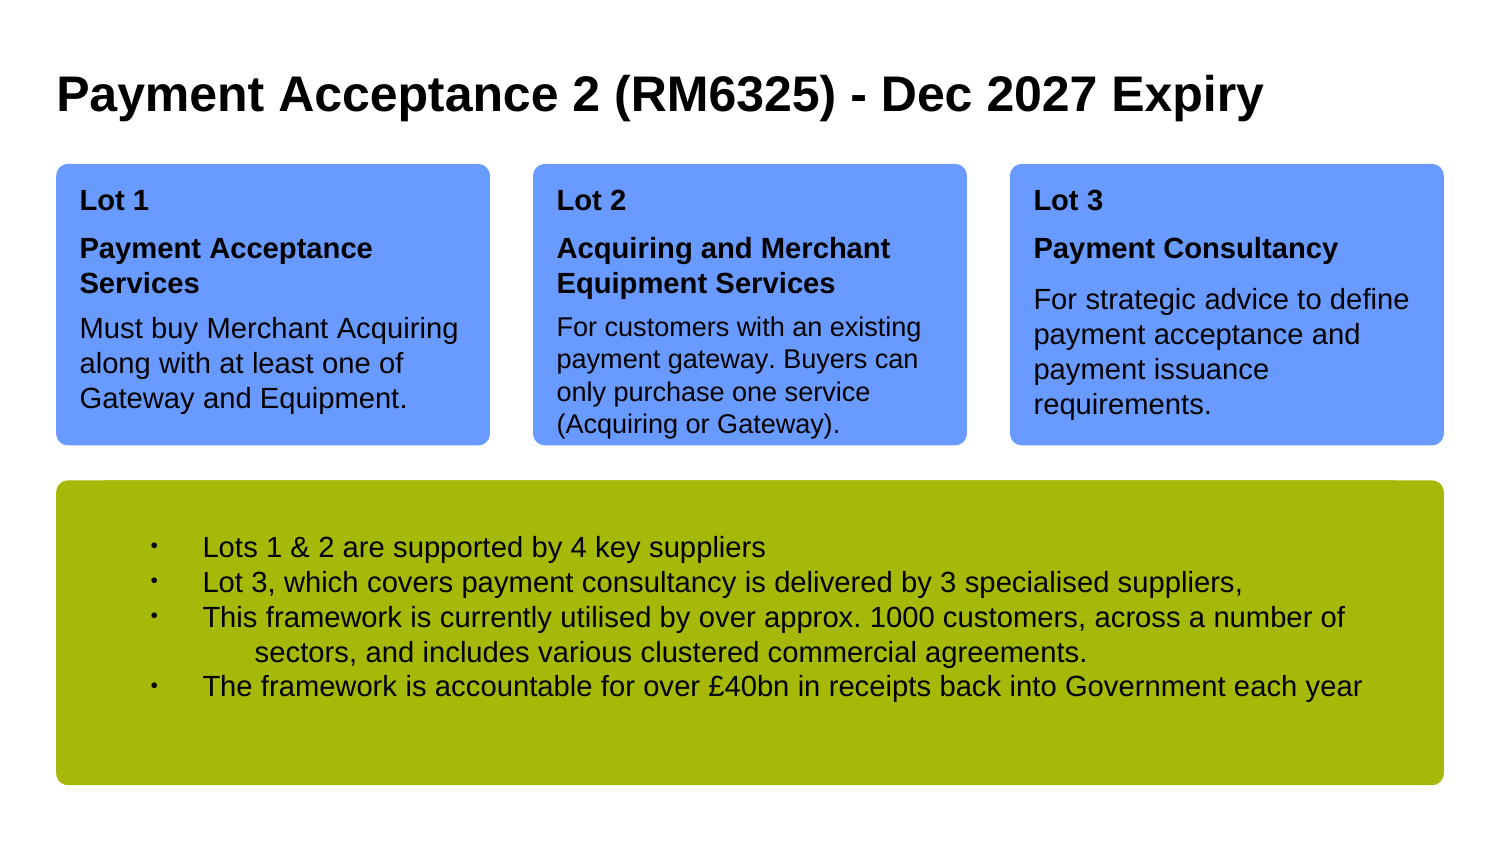

# Payment Acceptance 2 (RM6325) - Dec 2027 Expiry
Lot 1
Payment Acceptance Services
Must buy Merchant Acquiring along with at least one of Gateway and Equipment.
Lot 2
Acquiring and Merchant Equipment Services
For customers with an existing payment gateway. Buyers can only purchase one service (Acquiring or Gateway).
Lot 3
Payment Consultancy
For strategic advice to define payment acceptance and payment issuance requirements.
Lots 1 & 2 are supported by 4 key suppliers
Lot 3, which covers payment consultancy is delivered by 3 specialised suppliers,
This framework is currently utilised by over approx. 1000 customers, across a number of sectors, and includes various clustered commercial agreements.
The framework is accountable for over £40bn in receipts back into Government each year